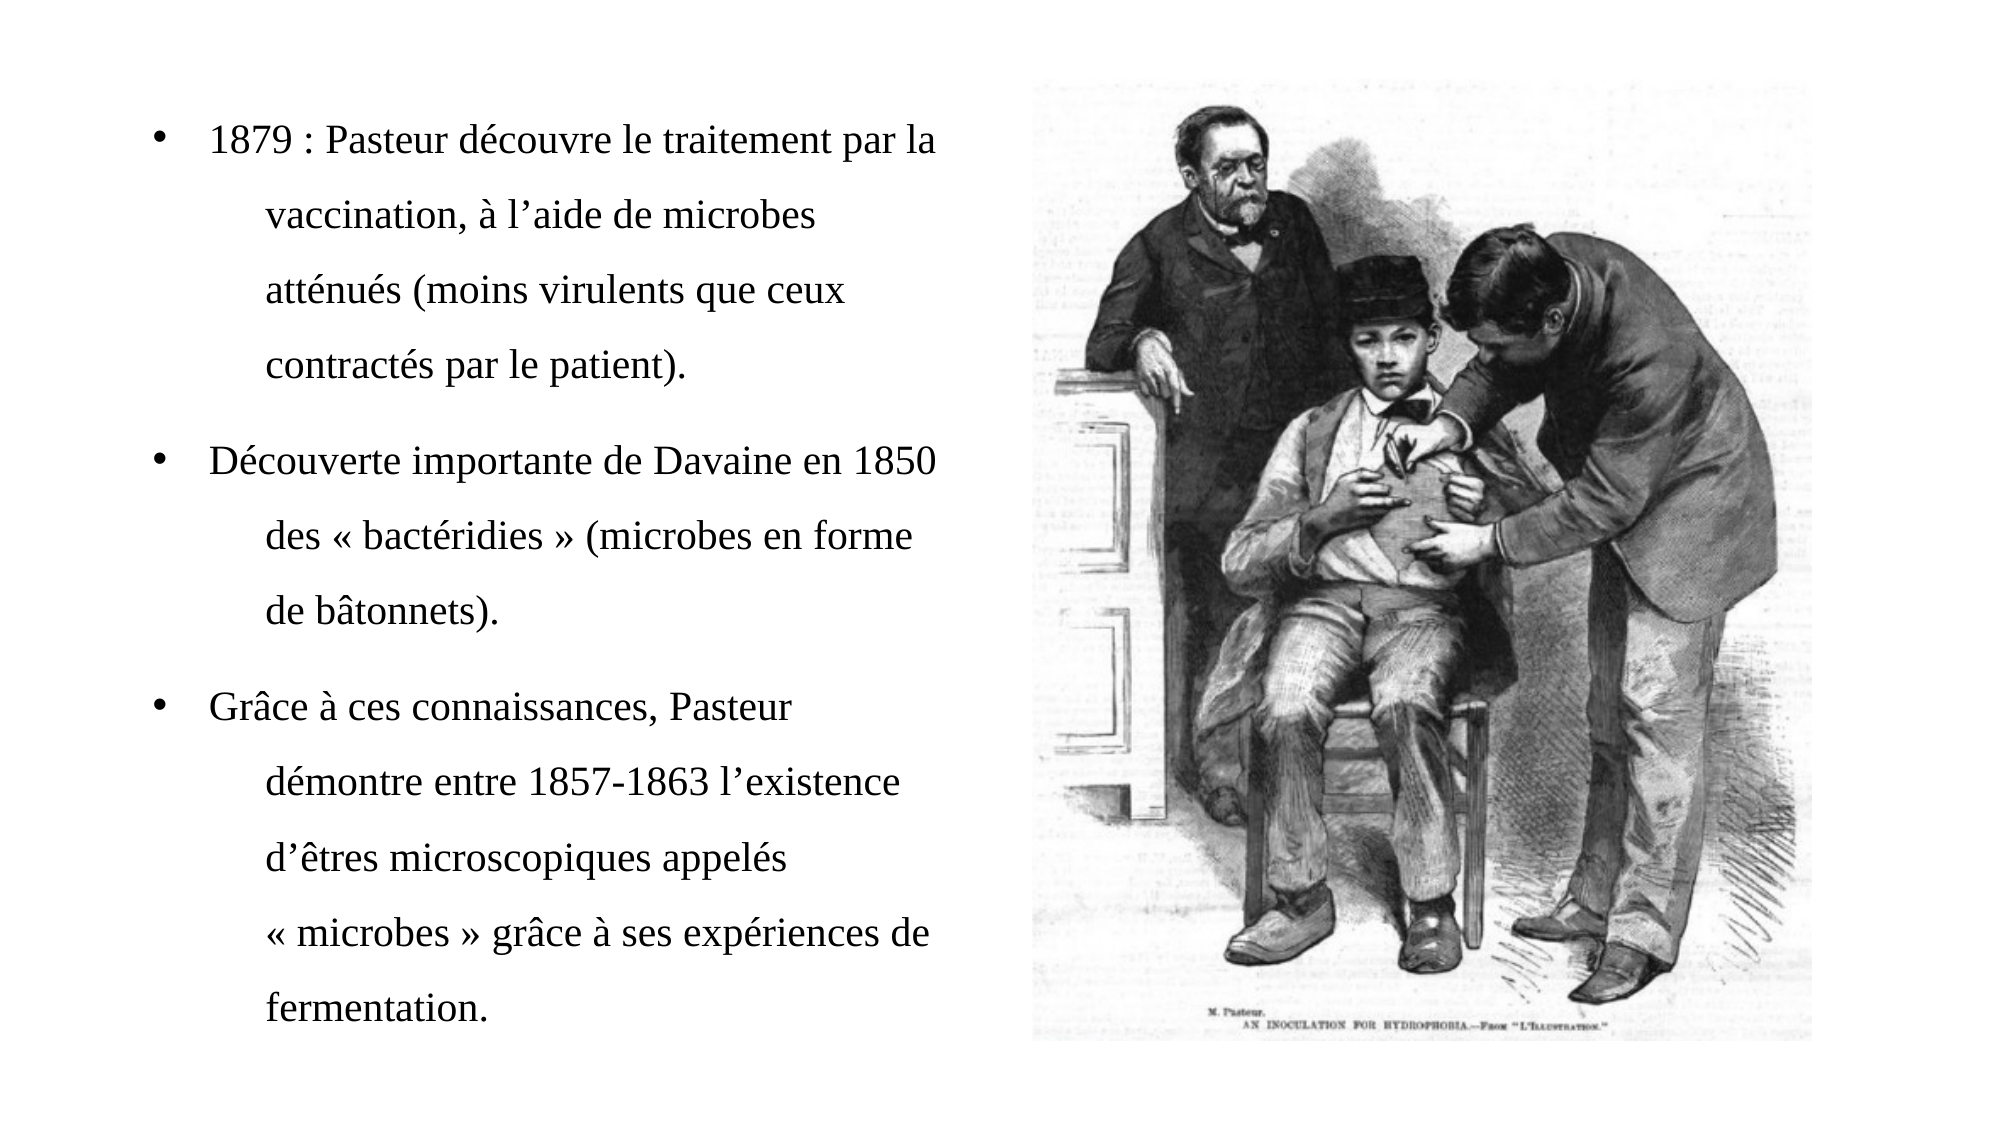

# 1879 : Pasteur découvre le traitement par la vaccination, à l’aide de microbes atténués (moins virulents que ceux contractés par le patient).
Découverte importante de Davaine en 1850 des « bactéridies » (microbes en forme de bâtonnets).
Grâce à ces connaissances, Pasteur démontre entre 1857-1863 l’existence d’êtres microscopiques appelés « microbes » grâce à ses expériences de fermentation.